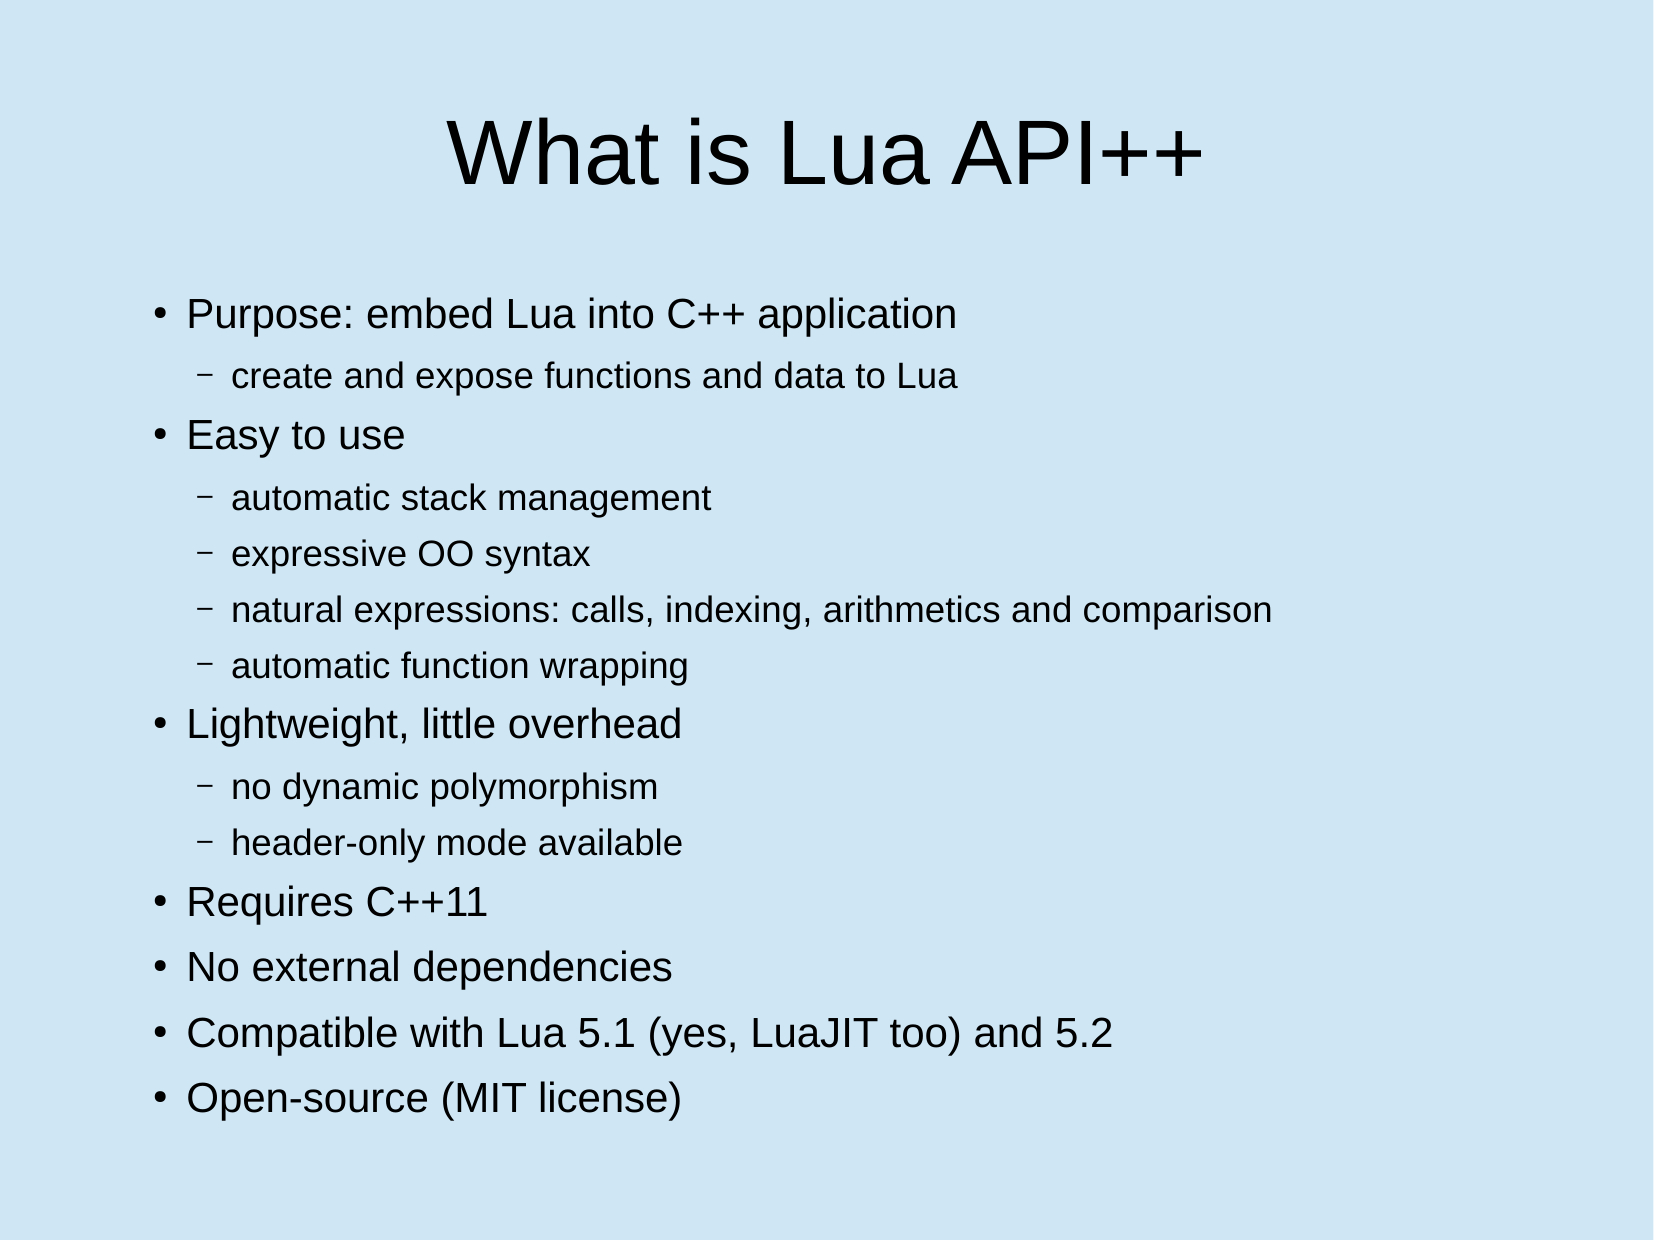

# What is Lua API++
Purpose: embed Lua into C++ application
create and expose functions and data to Lua
Easy to use
automatic stack management
expressive OO syntax
natural expressions: calls, indexing, arithmetics and comparison
automatic function wrapping
Lightweight, little overhead
no dynamic polymorphism
header-only mode available
Requires C++11
No external dependencies
Compatible with Lua 5.1 (yes, LuaJIT too) and 5.2
Open-source (MIT license)